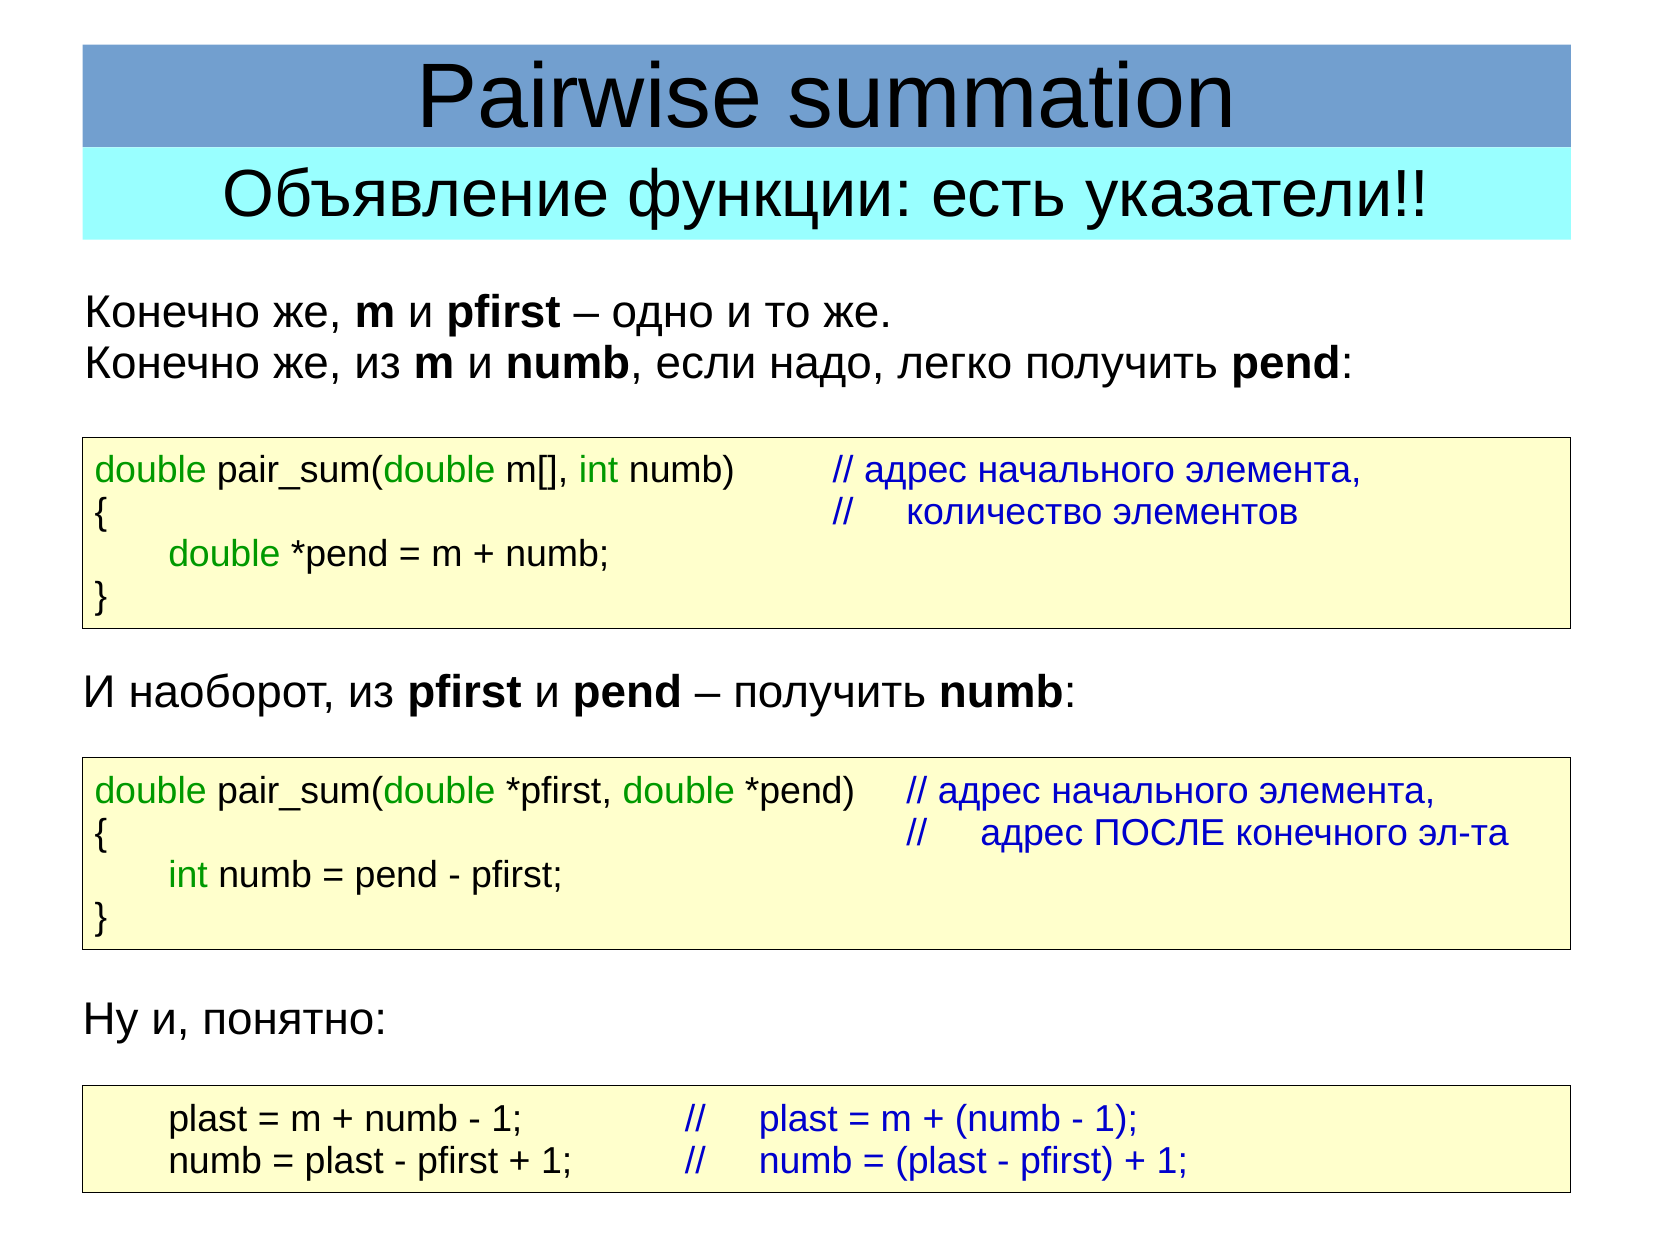

Pairwise summation
Объявление функции: есть указатели!!
Конечно же, m и pfirst – одно и то же.
Конечно же, из m и numb, если надо, легко получить pend:
double pair_sum(double m[], int numb)		// адрес начального элемента,
{										//	количество элементов
	double *pend = m + numb;
}
И наоборот, из pfirst и pend – получить numb:
double pair_sum(double *pfirst, double *pend)	// адрес начального элемента,
{											//	адрес ПОСЛЕ конечного эл-та
	int numb = pend - pfirst;
}
Ну и, понятно:
# plast = m + numb - 1;			//	plast = m + (numb - 1);
	numb = plast - pfirst + 1;		//	numb = (plast - pfirst) + 1;